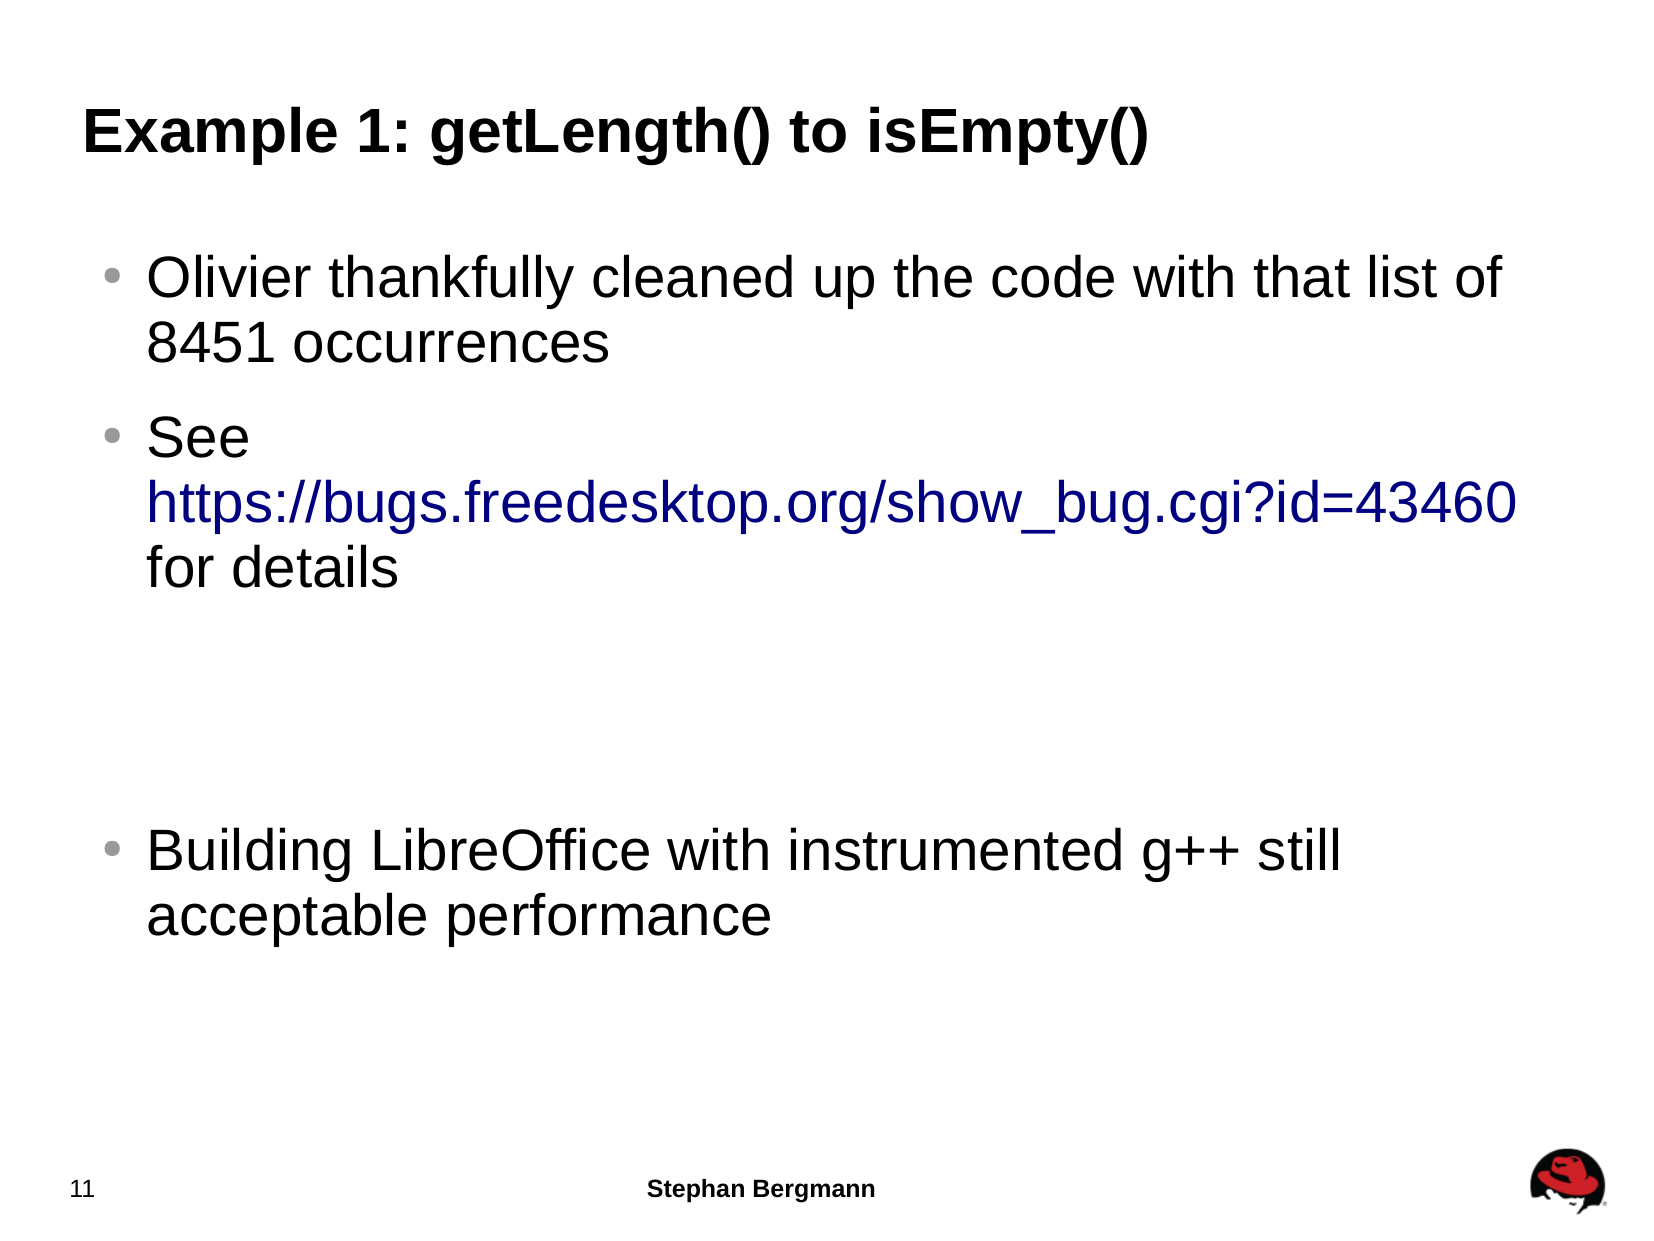

# Example 1: getLength() to isEmpty()
Olivier thankfully cleaned up the code with that list of 8451 occurrences
See https://bugs.freedesktop.org/show_bug.cgi?id=43460 for details
Building LibreOffice with instrumented g++ still acceptable performance